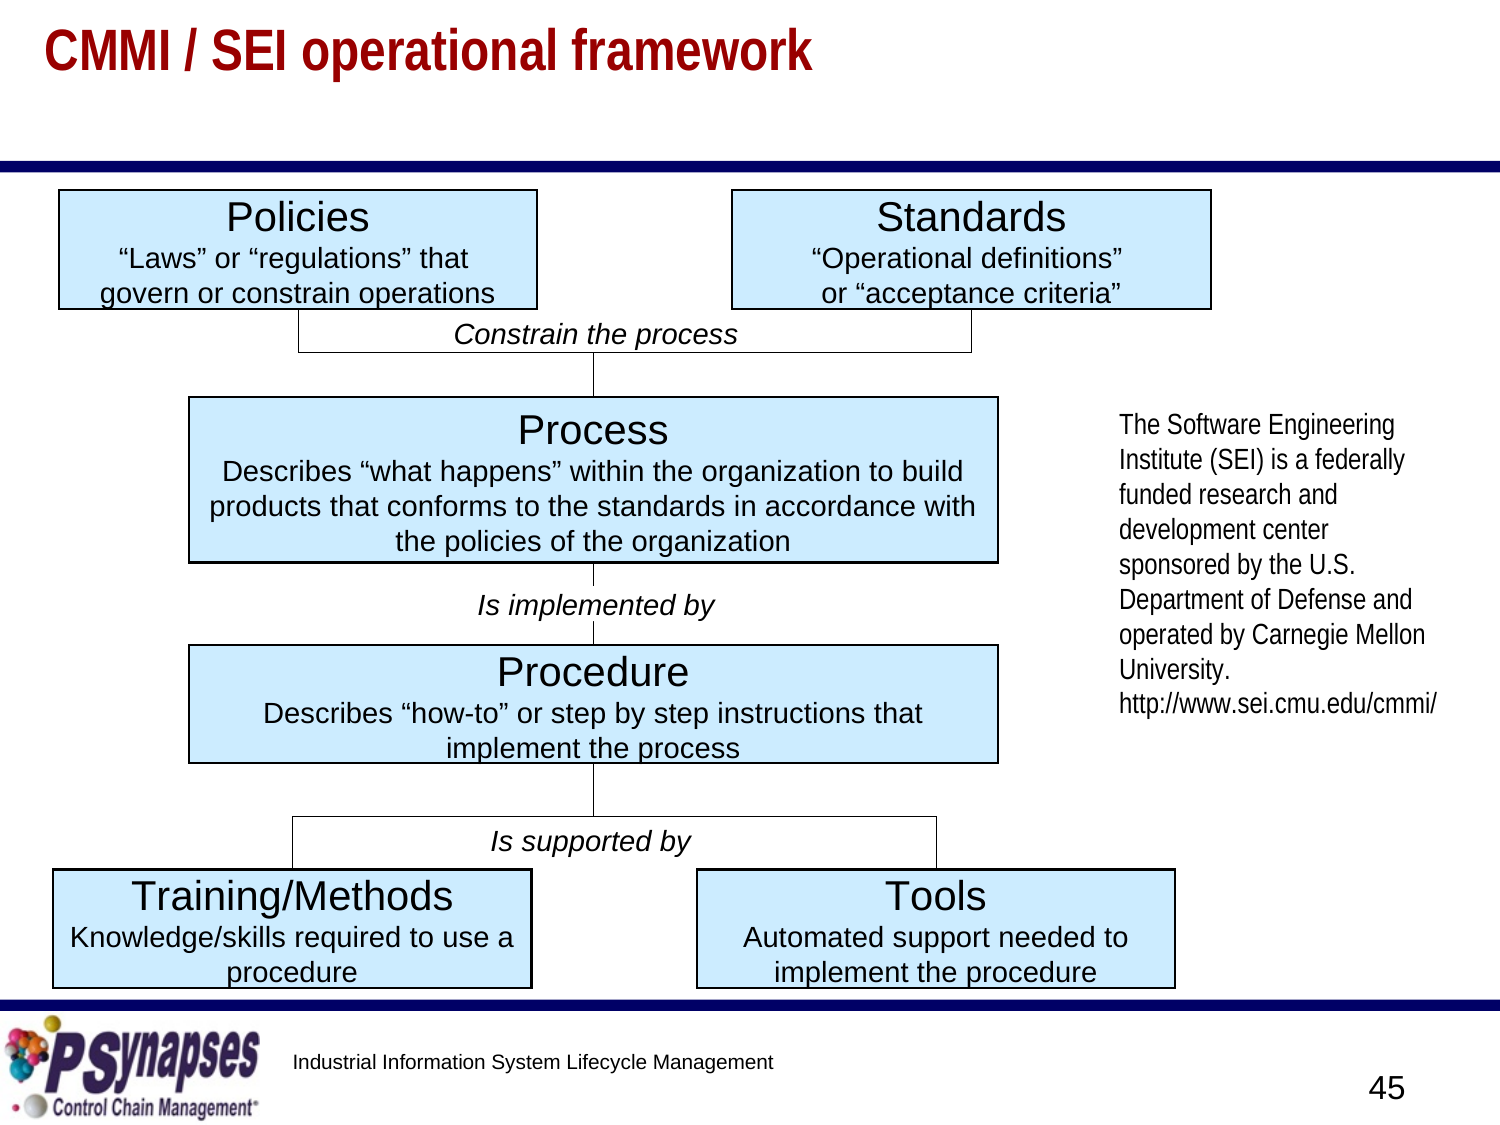

# CMMI / SEI operational framework
Policies
“Laws” or “regulations” that
govern or constrain operations
Standards
“Operational definitions”
or “acceptance criteria”
Constrain the process
Process
Describes “what happens” within the organization to build products that conforms to the standards in accordance with the policies of the organization
The Software Engineering Institute (SEI) is a federally funded research and development center sponsored by the U.S. Department of Defense and operated by Carnegie Mellon University.
http://www.sei.cmu.edu/cmmi/
Is implemented by
Procedure
Describes “how-to” or step by step instructions that implement the process
Is supported by
Training/Methods
Knowledge/skills required to use a procedure
Tools
Automated support needed to implement the procedure